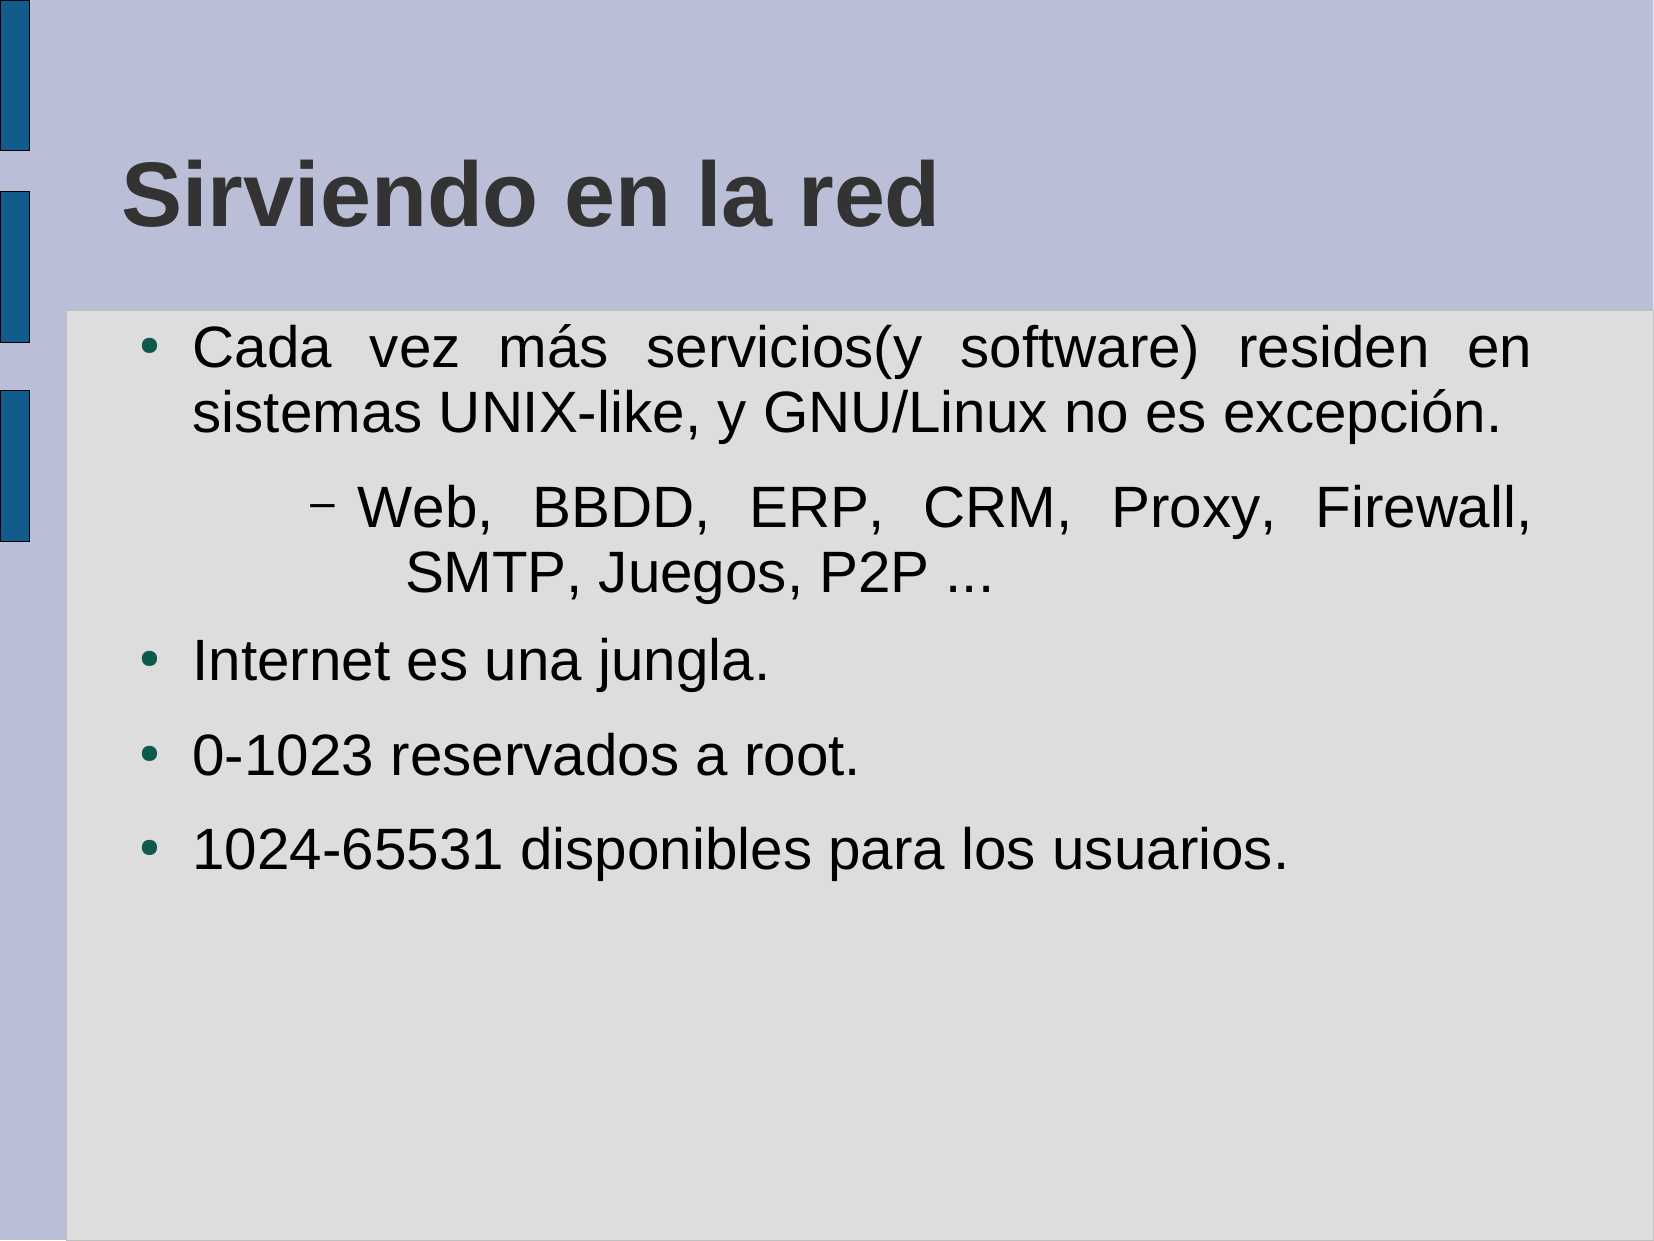

# Sirviendo en la red
Cada vez más servicios(y software) residen en sistemas UNIX-like, y GNU/Linux no es excepción.
Web, BBDD, ERP, CRM, Proxy, Firewall, SMTP, Juegos, P2P ...
Internet es una jungla.
0-1023 reservados a root.
1024-65531 disponibles para los usuarios.